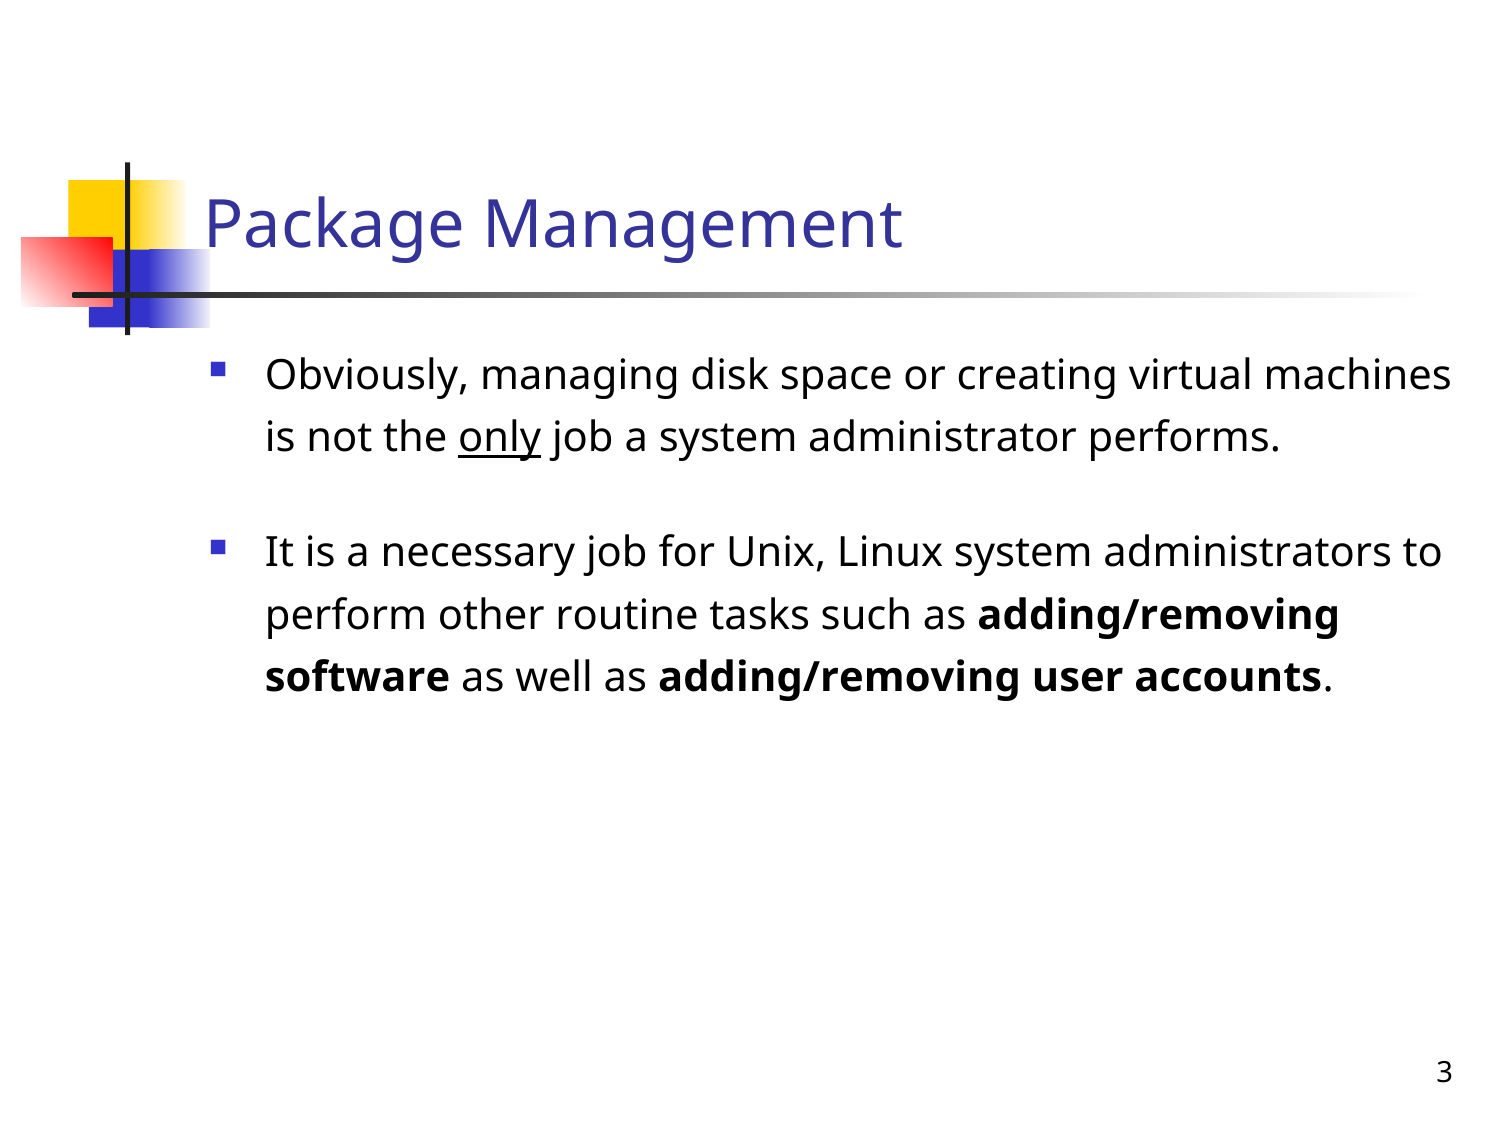

# Package Management
Obviously, managing disk space or creating virtual machines is not the only job a system administrator performs.
It is a necessary job for Unix, Linux system administrators to perform other routine tasks such as adding/removing software as well as adding/removing user accounts.
3